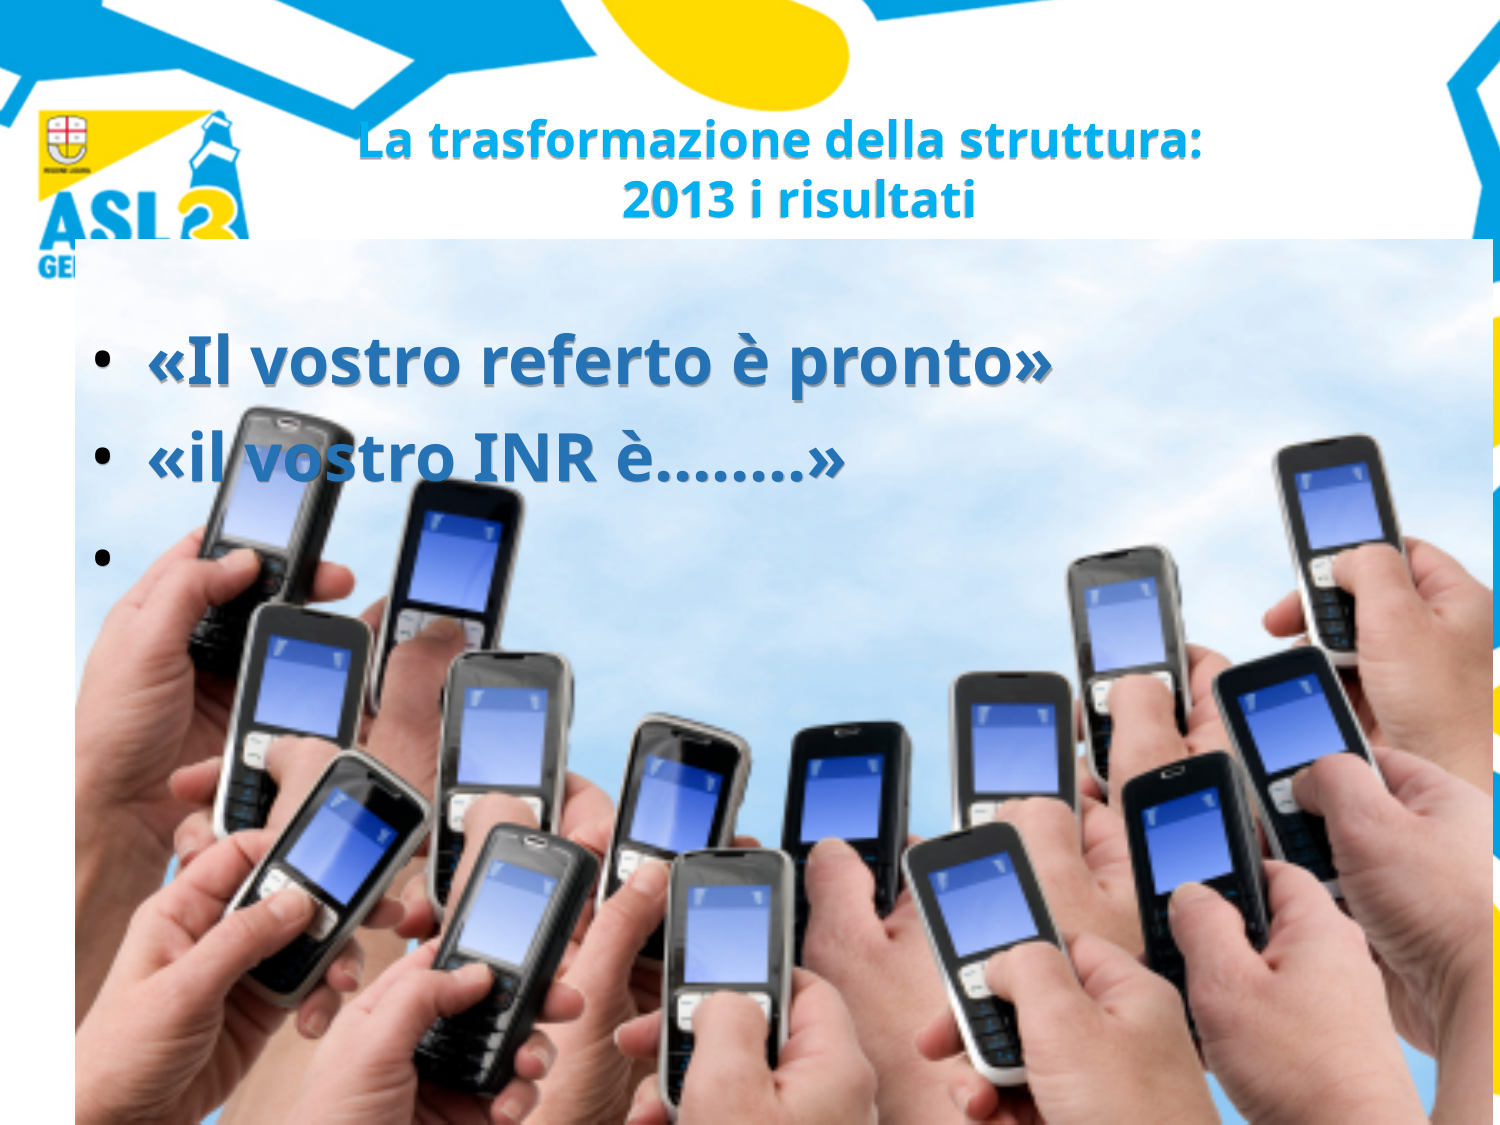

# La trasformazione della struttura: 2013 i risultati
«Il vostro referto è pronto»
«il vostro INR è……..»